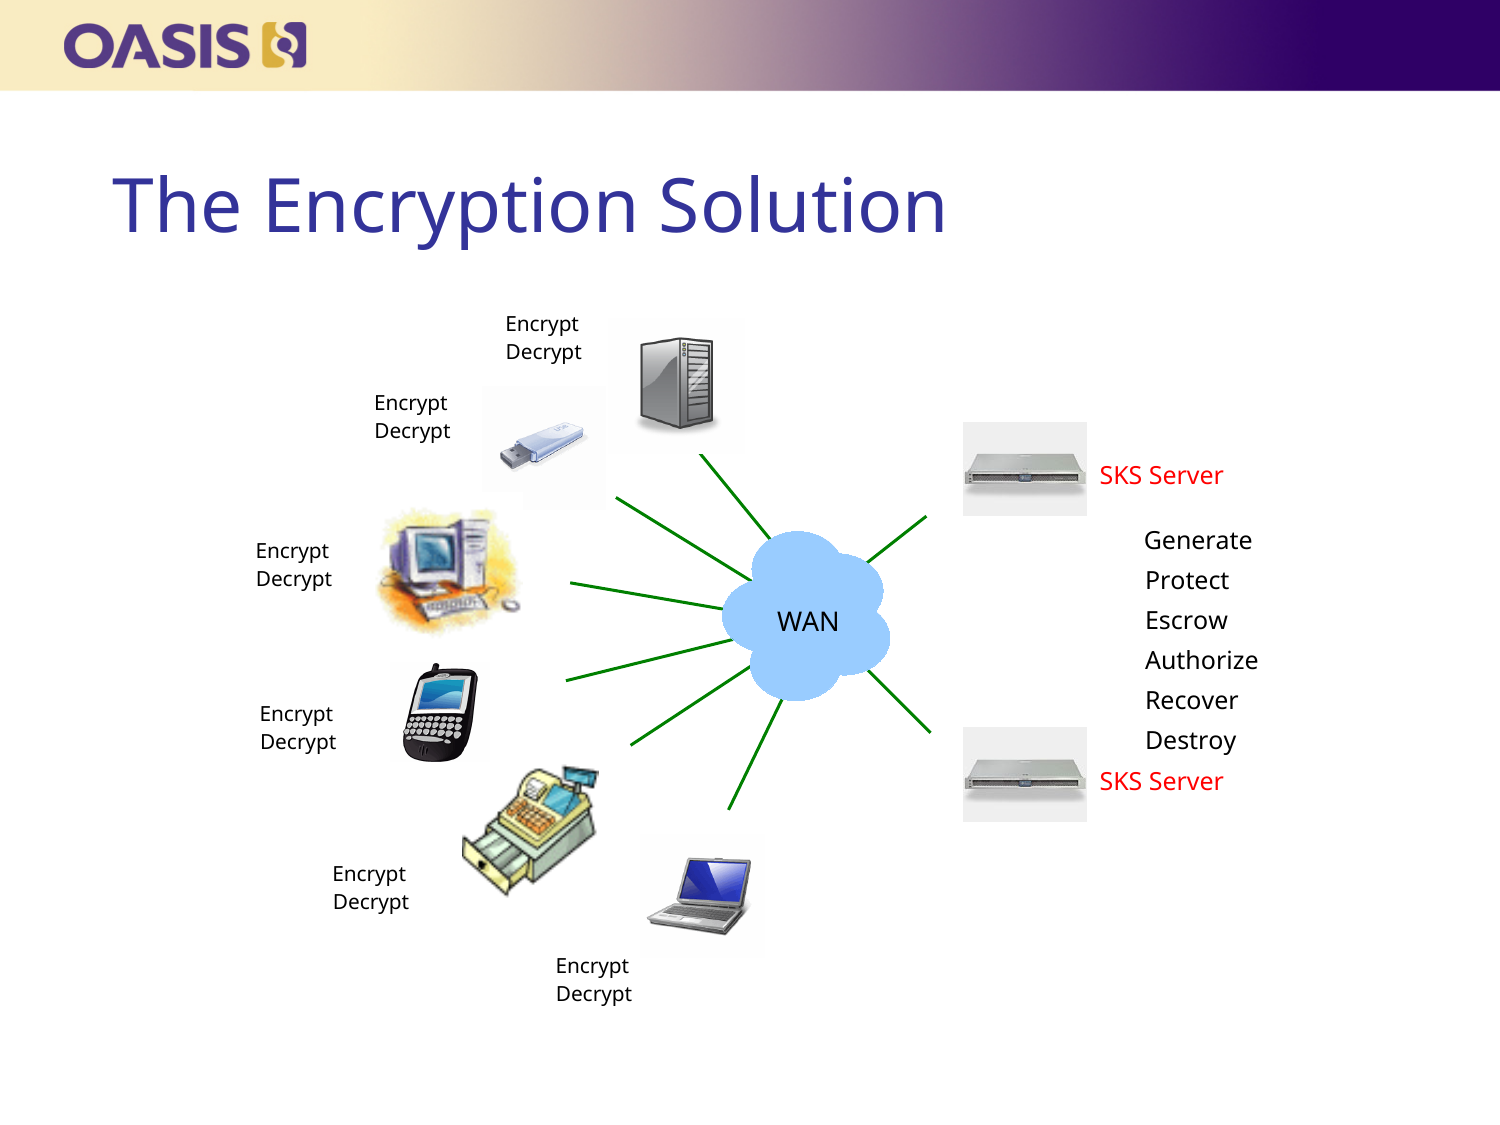

# The Encryption Solution
 Encrypt
 Decrypt
 Encrypt
 Decrypt
 SKS Server
 Generate
 Protect
 Escrow
 Authorize
 Recover
 Destroy
 Encrypt
 Decrypt
WAN
 Encrypt
 Decrypt
 SKS Server
 Encrypt
 Decrypt
 Encrypt
 Decrypt